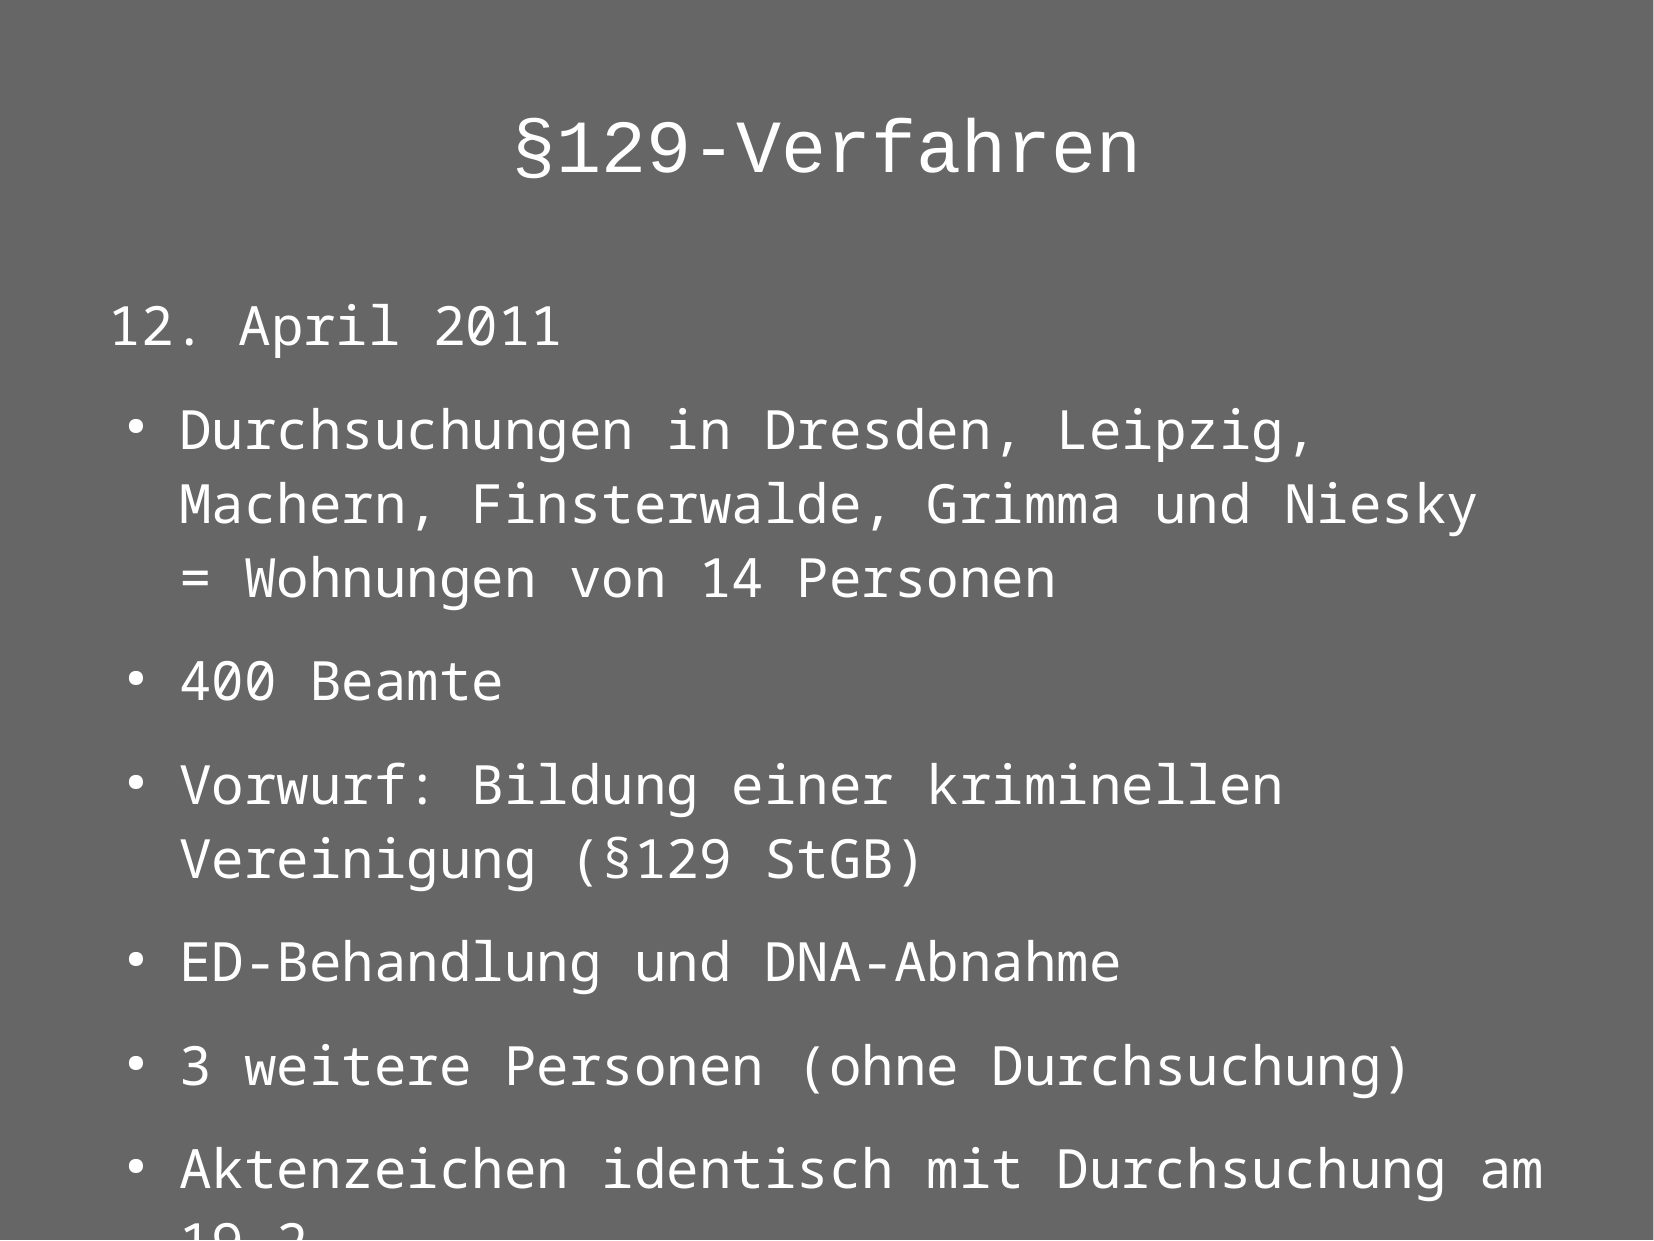

# §129-Verfahren
12. April 2011
Durchsuchungen in Dresden, Leipzig, Machern, Finsterwalde, Grimma und Niesky
= Wohnungen von 14 Personen
400 Beamte
Vorwurf: Bildung einer kriminellen Vereinigung (§129 StGB)
ED-Behandlung und DNA-Abnahme
3 weitere Personen (ohne Durchsuchung)
Aktenzeichen identisch mit Durchsuchung am 19.2.